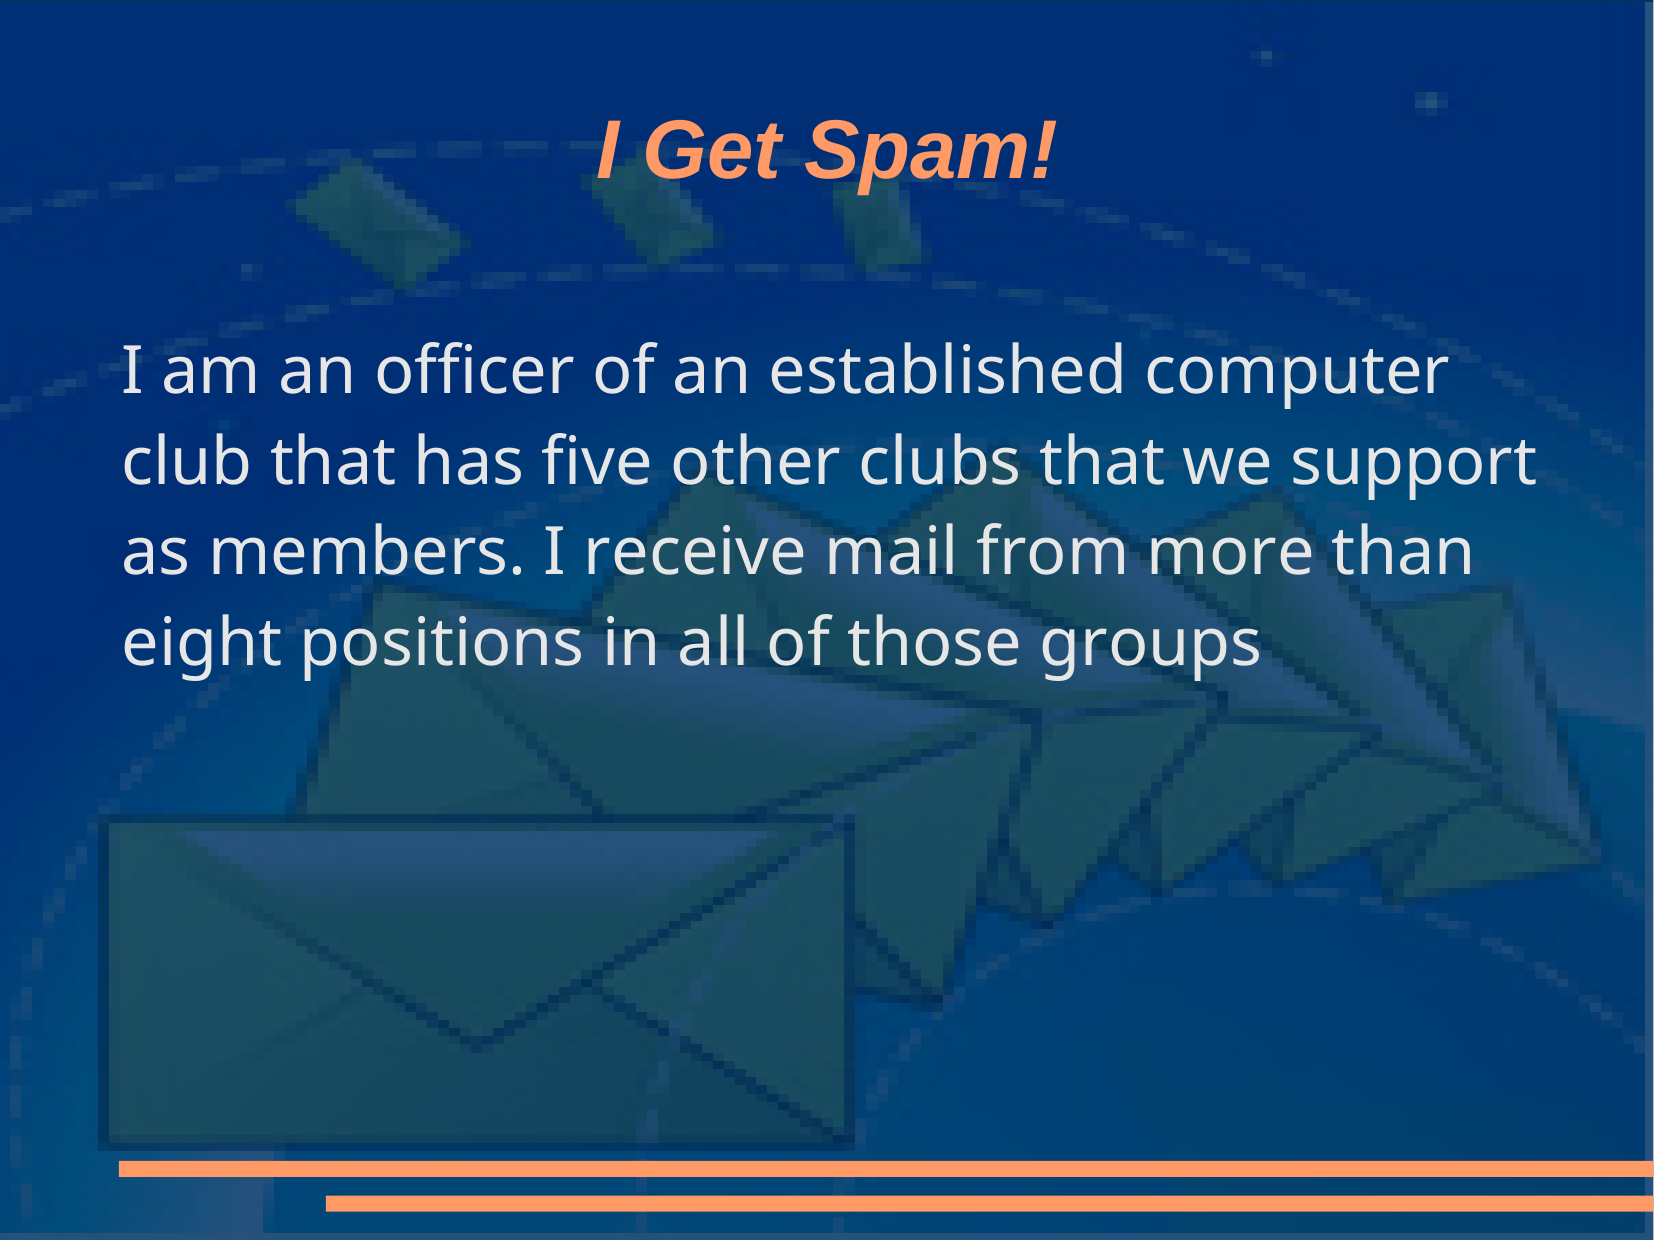

# I Get Spam!
I am an officer of an established computer club that has five other clubs that we support as members. I receive mail from more than eight positions in all of those groups